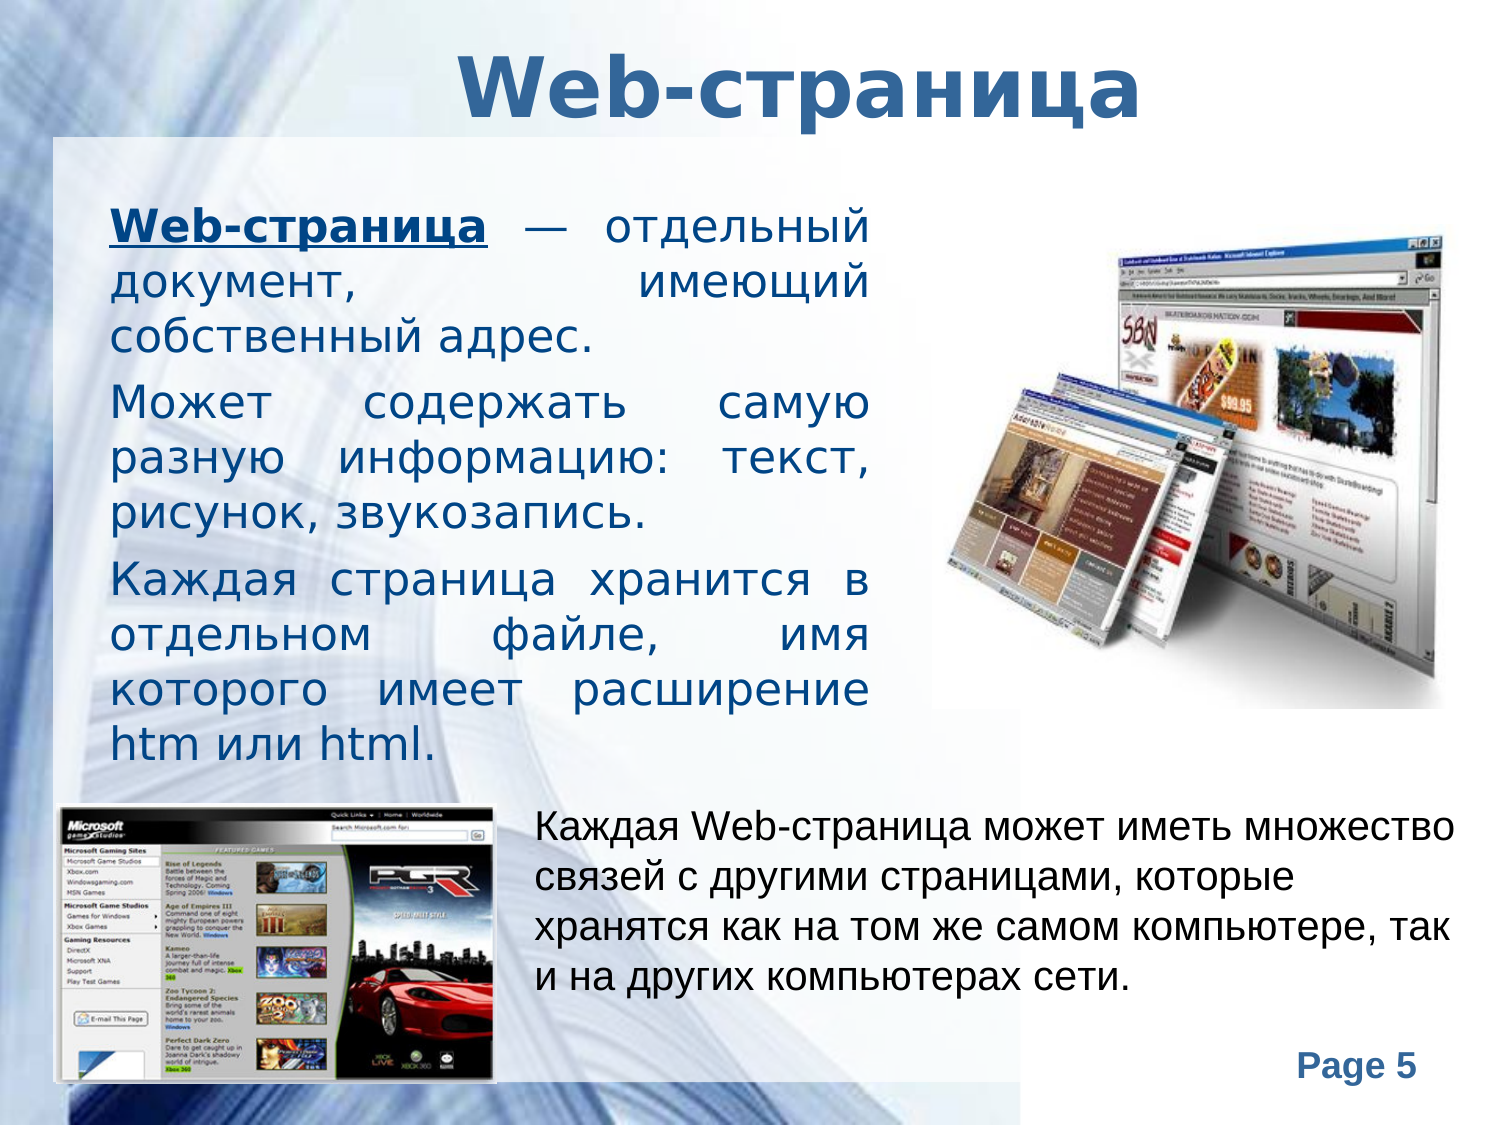

Web-страница
Web-страница — отдельный документ, имеющий собственный адрес.
Мо­жет содержать самую разную ин­формацию: текст, рисунок, звуко­запись.
Каждая страница хранится в отдельном файле, имя которого имеет расширение htm или html.
Каждая Web-страница может иметь множество связей с другими страницами, которые хранятся как на том же самом компьютере, так и на других компьютерах сети.